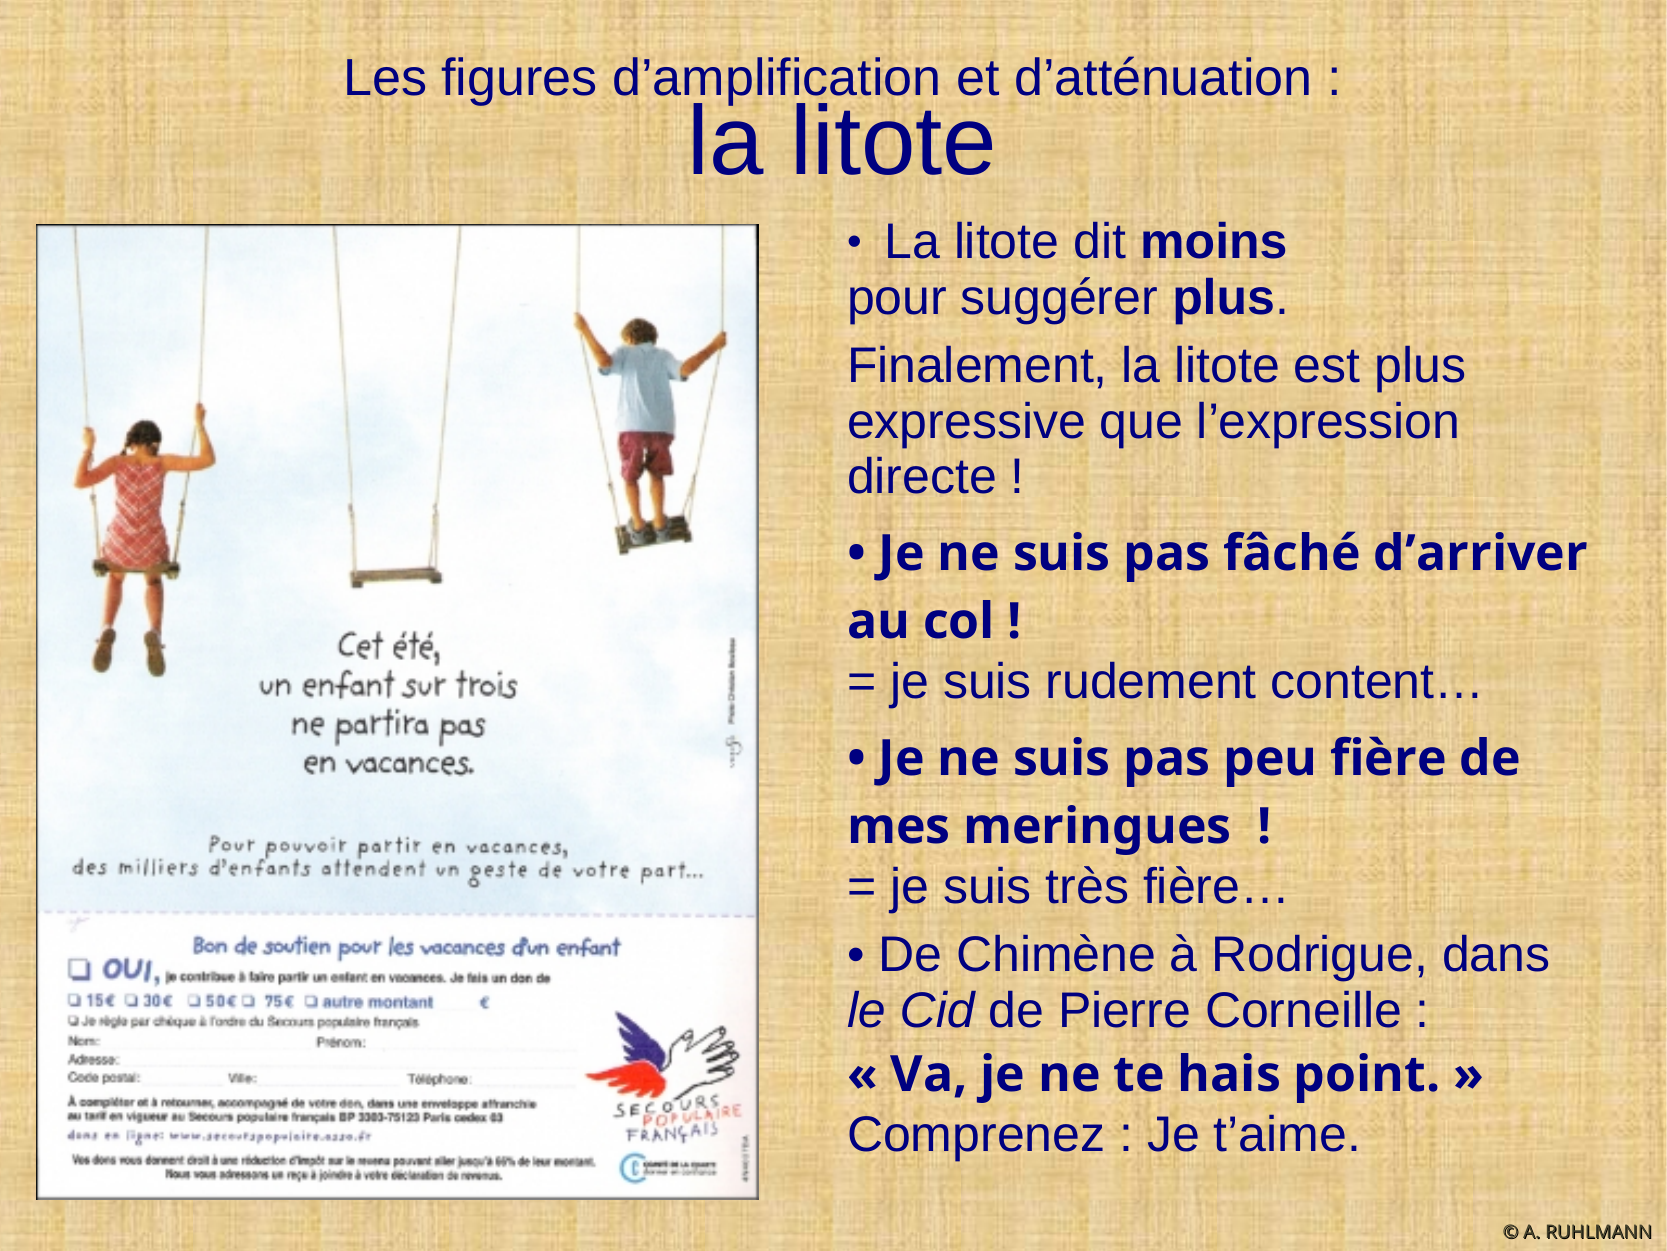

# Les figures d’amplification et d’atténuation : la litote
 La litote dit moins
pour suggérer plus.
Finalement, la litote est plus expressive que l’expression directe !
• Je ne suis pas fâché d’arriver au col !
= je suis rudement content…
• Je ne suis pas peu fière de mes meringues !
= je suis très fière…
• De Chimène à Rodrigue, dans le Cid de Pierre Corneille :
« Va, je ne te hais point. »
Comprenez : Je t’aime.
© A. RUHLMANN